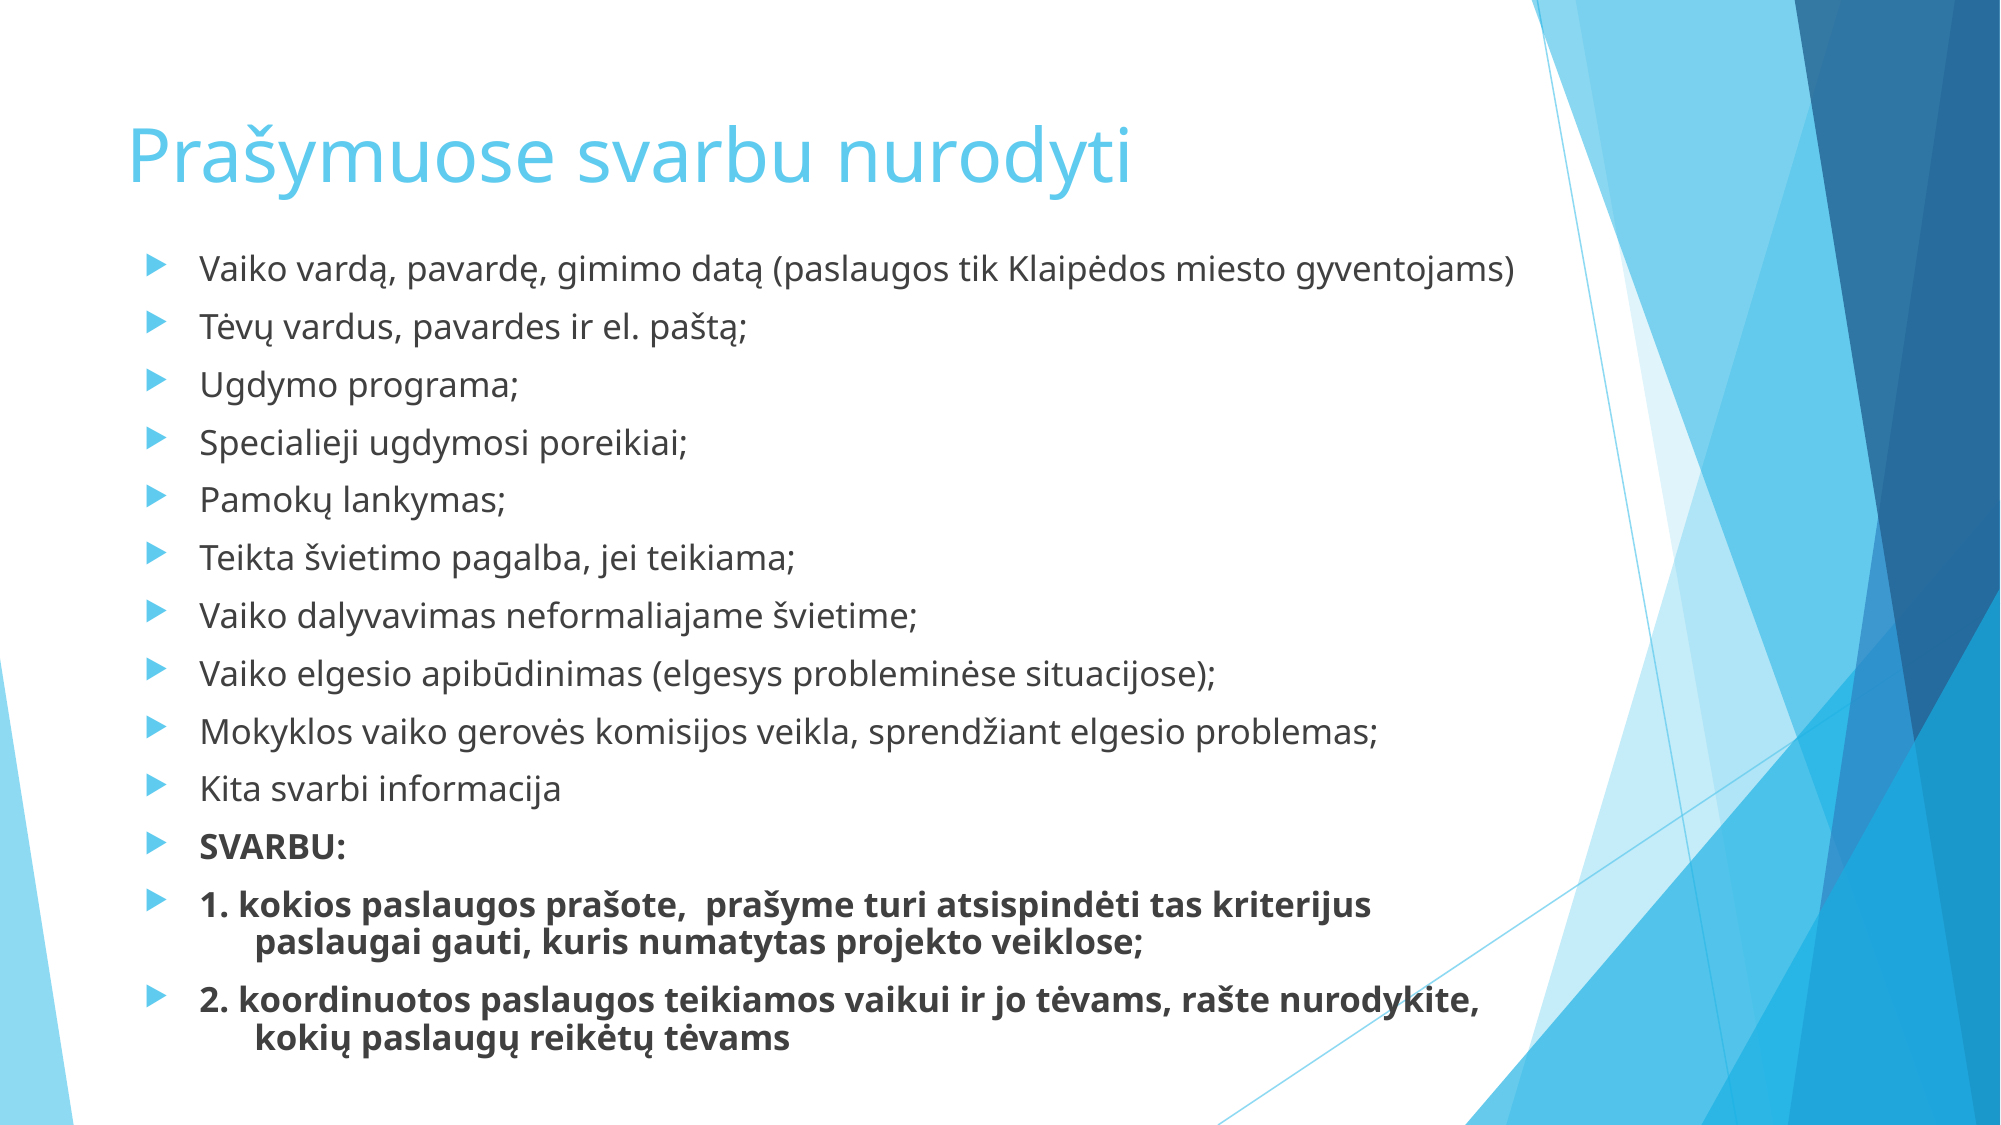

# Prašymuose svarbu nurodyti
Vaiko vardą, pavardę, gimimo datą (paslaugos tik Klaipėdos miesto gyventojams)
Tėvų vardus, pavardes ir el. paštą;
Ugdymo programa;
Specialieji ugdymosi poreikiai;
Pamokų lankymas;
Teikta švietimo pagalba, jei teikiama;
Vaiko dalyvavimas neformaliajame švietime;
Vaiko elgesio apibūdinimas (elgesys probleminėse situacijose);
Mokyklos vaiko gerovės komisijos veikla, sprendžiant elgesio problemas;
Kita svarbi informacija
SVARBU:
1. kokios paslaugos prašote, prašyme turi atsispindėti tas kriterijus paslaugai gauti, kuris numatytas projekto veiklose;
2. koordinuotos paslaugos teikiamos vaikui ir jo tėvams, rašte nurodykite, kokių paslaugų reikėtų tėvams